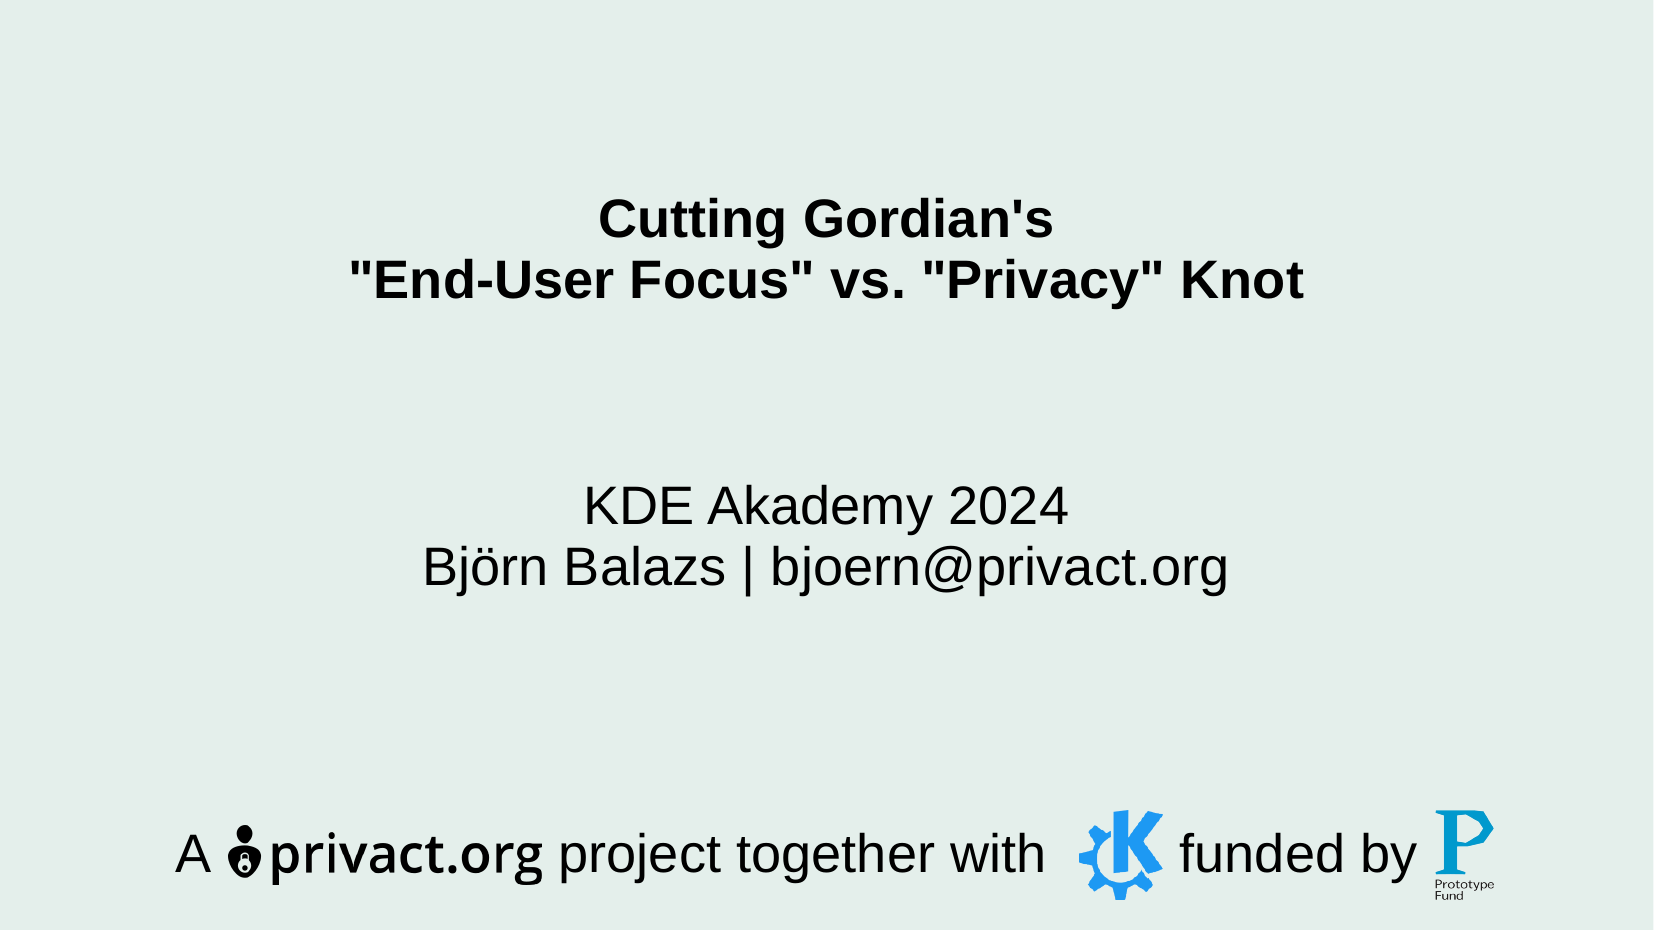

Cutting Gordian's
"End-User Focus" vs. "Privacy" Knot
KDE Akademy 2024
Björn Balazs | bjoern@privact.org
A
project together with
funded by